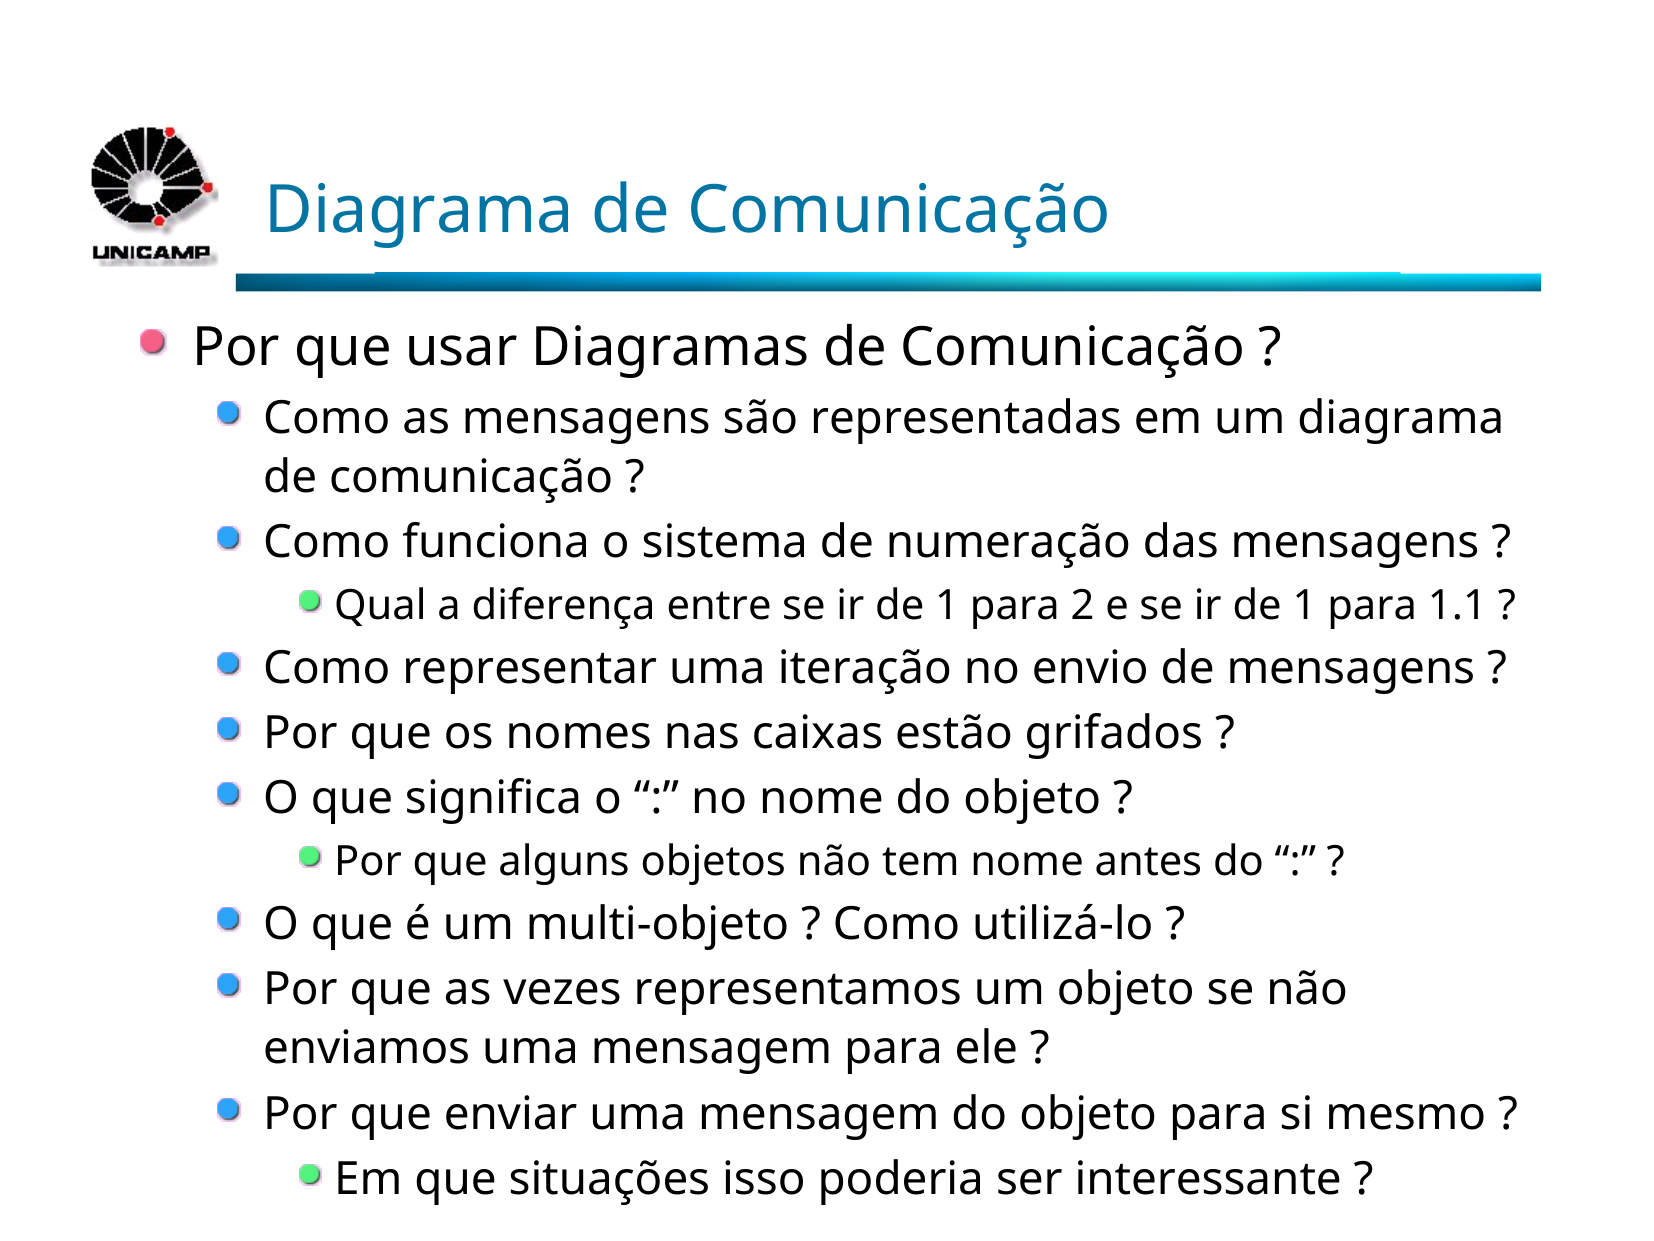

# Diagrama de Comunicação
Por que usar Diagramas de Comunicação ?
Como as mensagens são representadas em um diagrama de comunicação ?
Como funciona o sistema de numeração das mensagens ?
Qual a diferença entre se ir de 1 para 2 e se ir de 1 para 1.1 ?
Como representar uma iteração no envio de mensagens ?
Por que os nomes nas caixas estão grifados ?
O que significa o “:” no nome do objeto ?
Por que alguns objetos não tem nome antes do “:” ?
O que é um multi-objeto ? Como utilizá-lo ?
Por que as vezes representamos um objeto se não enviamos uma mensagem para ele ?
Por que enviar uma mensagem do objeto para si mesmo ?
Em que situações isso poderia ser interessante ?